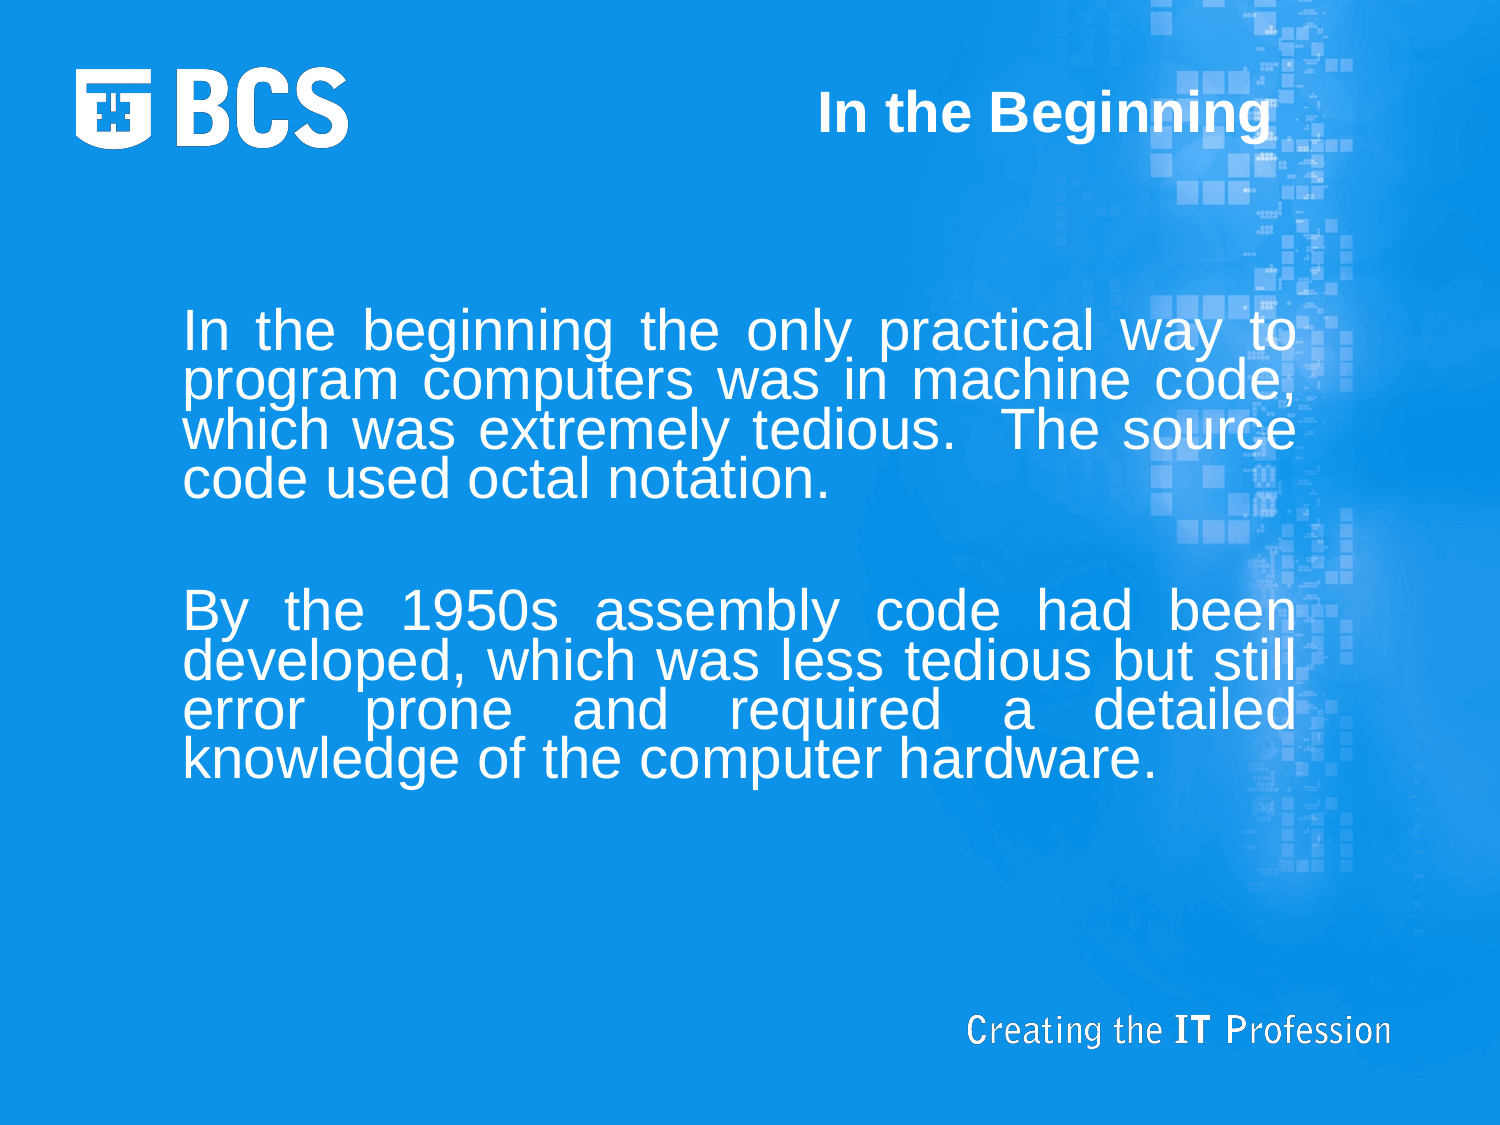

# In the Beginning
In the beginning the only practical way to program computers was in machine code, which was extremely tedious. The source code used octal notation.
By the 1950s assembly code had been developed, which was less tedious but still error prone and required a detailed knowledge of the computer hardware.